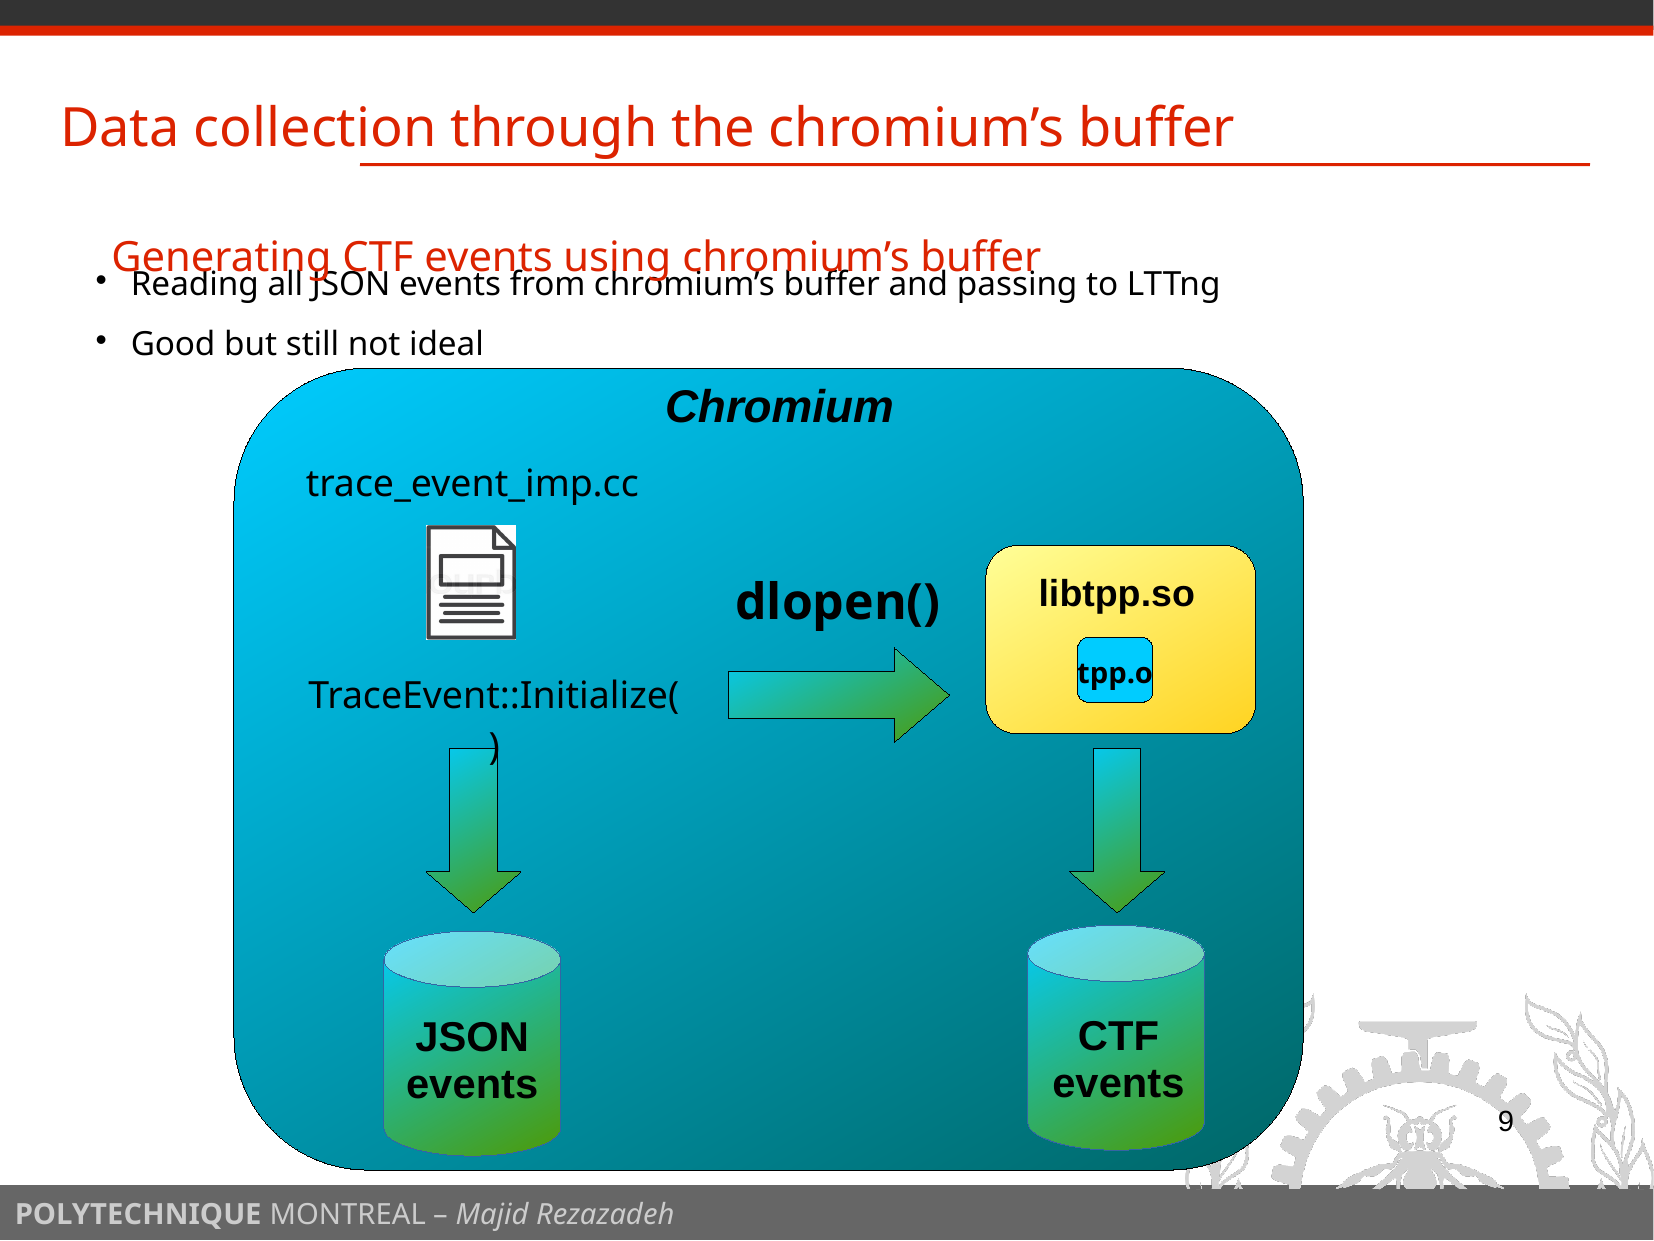

Reading all JSON events from chromium’s buffer and passing to LTTng
Good but still not ideal
Data collection through the chromium’s buffer
Generating CTF events using chromium’s buffer
Chromium
trace_event_imp.cc
dlopen()
libtpp.so
tpp.o
TraceEvent::Initialize()
CTF events
JSON events
9
POLYTECHNIQUE MONTREAL – Majid Rezazadeh